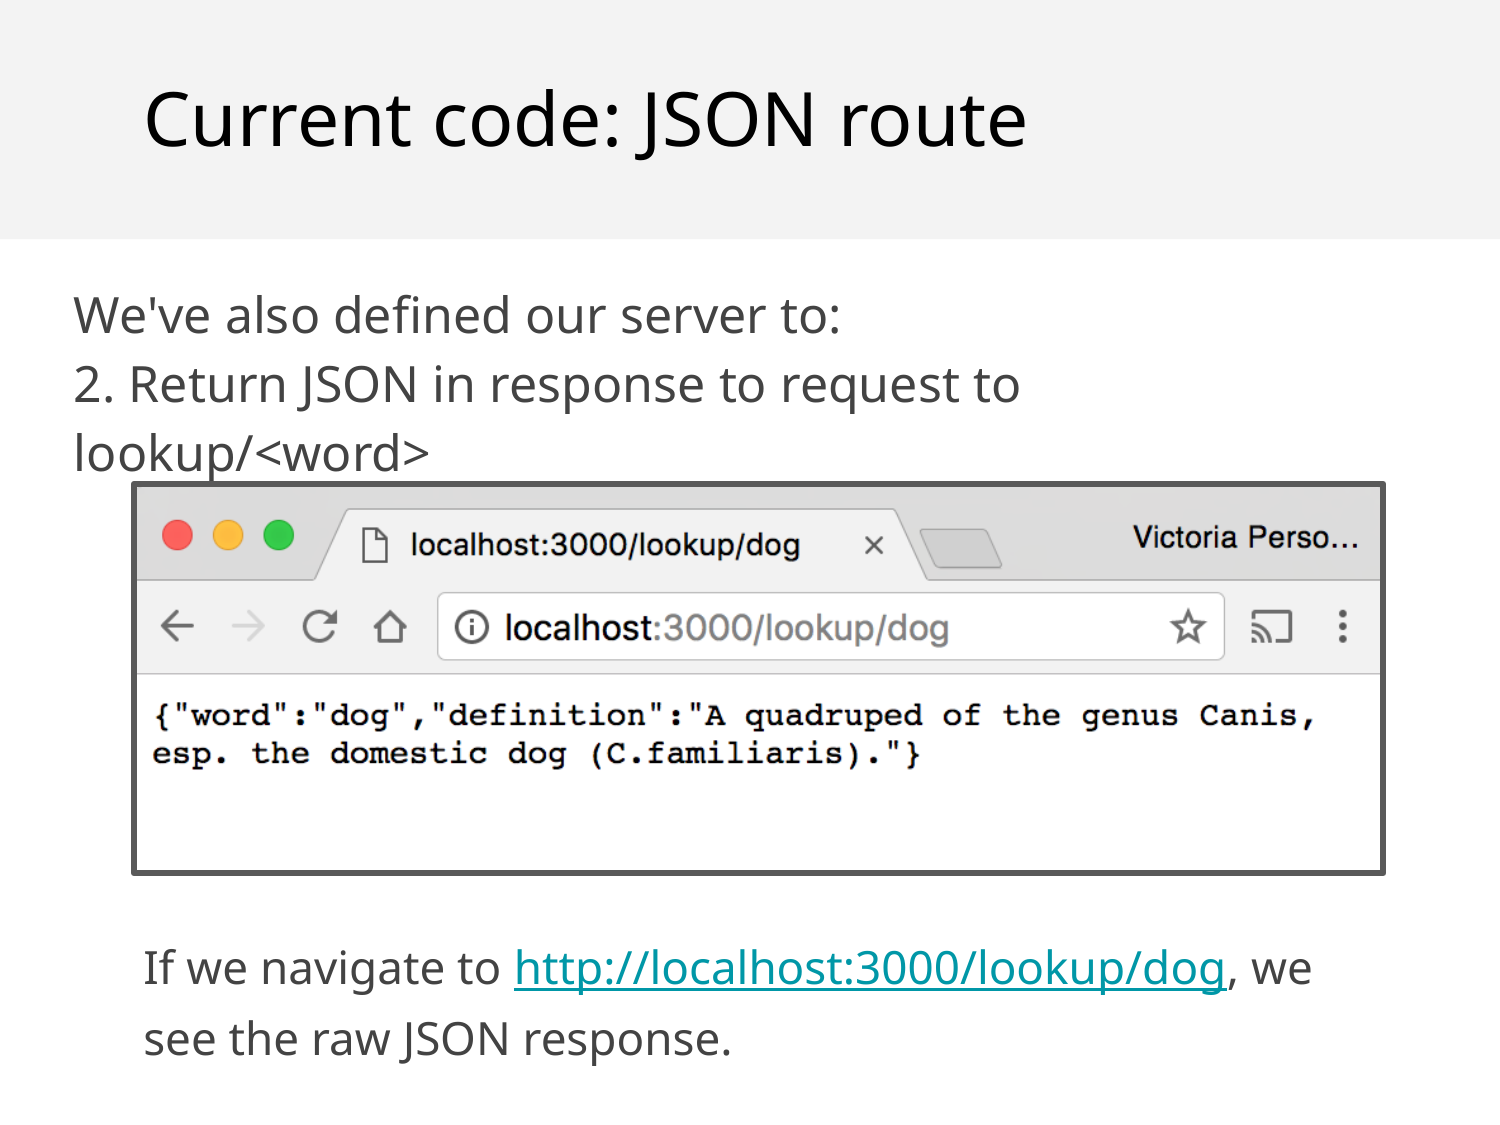

# Current code: JSON route
We've also defined our server to:
2. Return JSON in response to request to lookup/<word>
If we navigate to http://localhost:3000/lookup/dog, we see the raw JSON response.